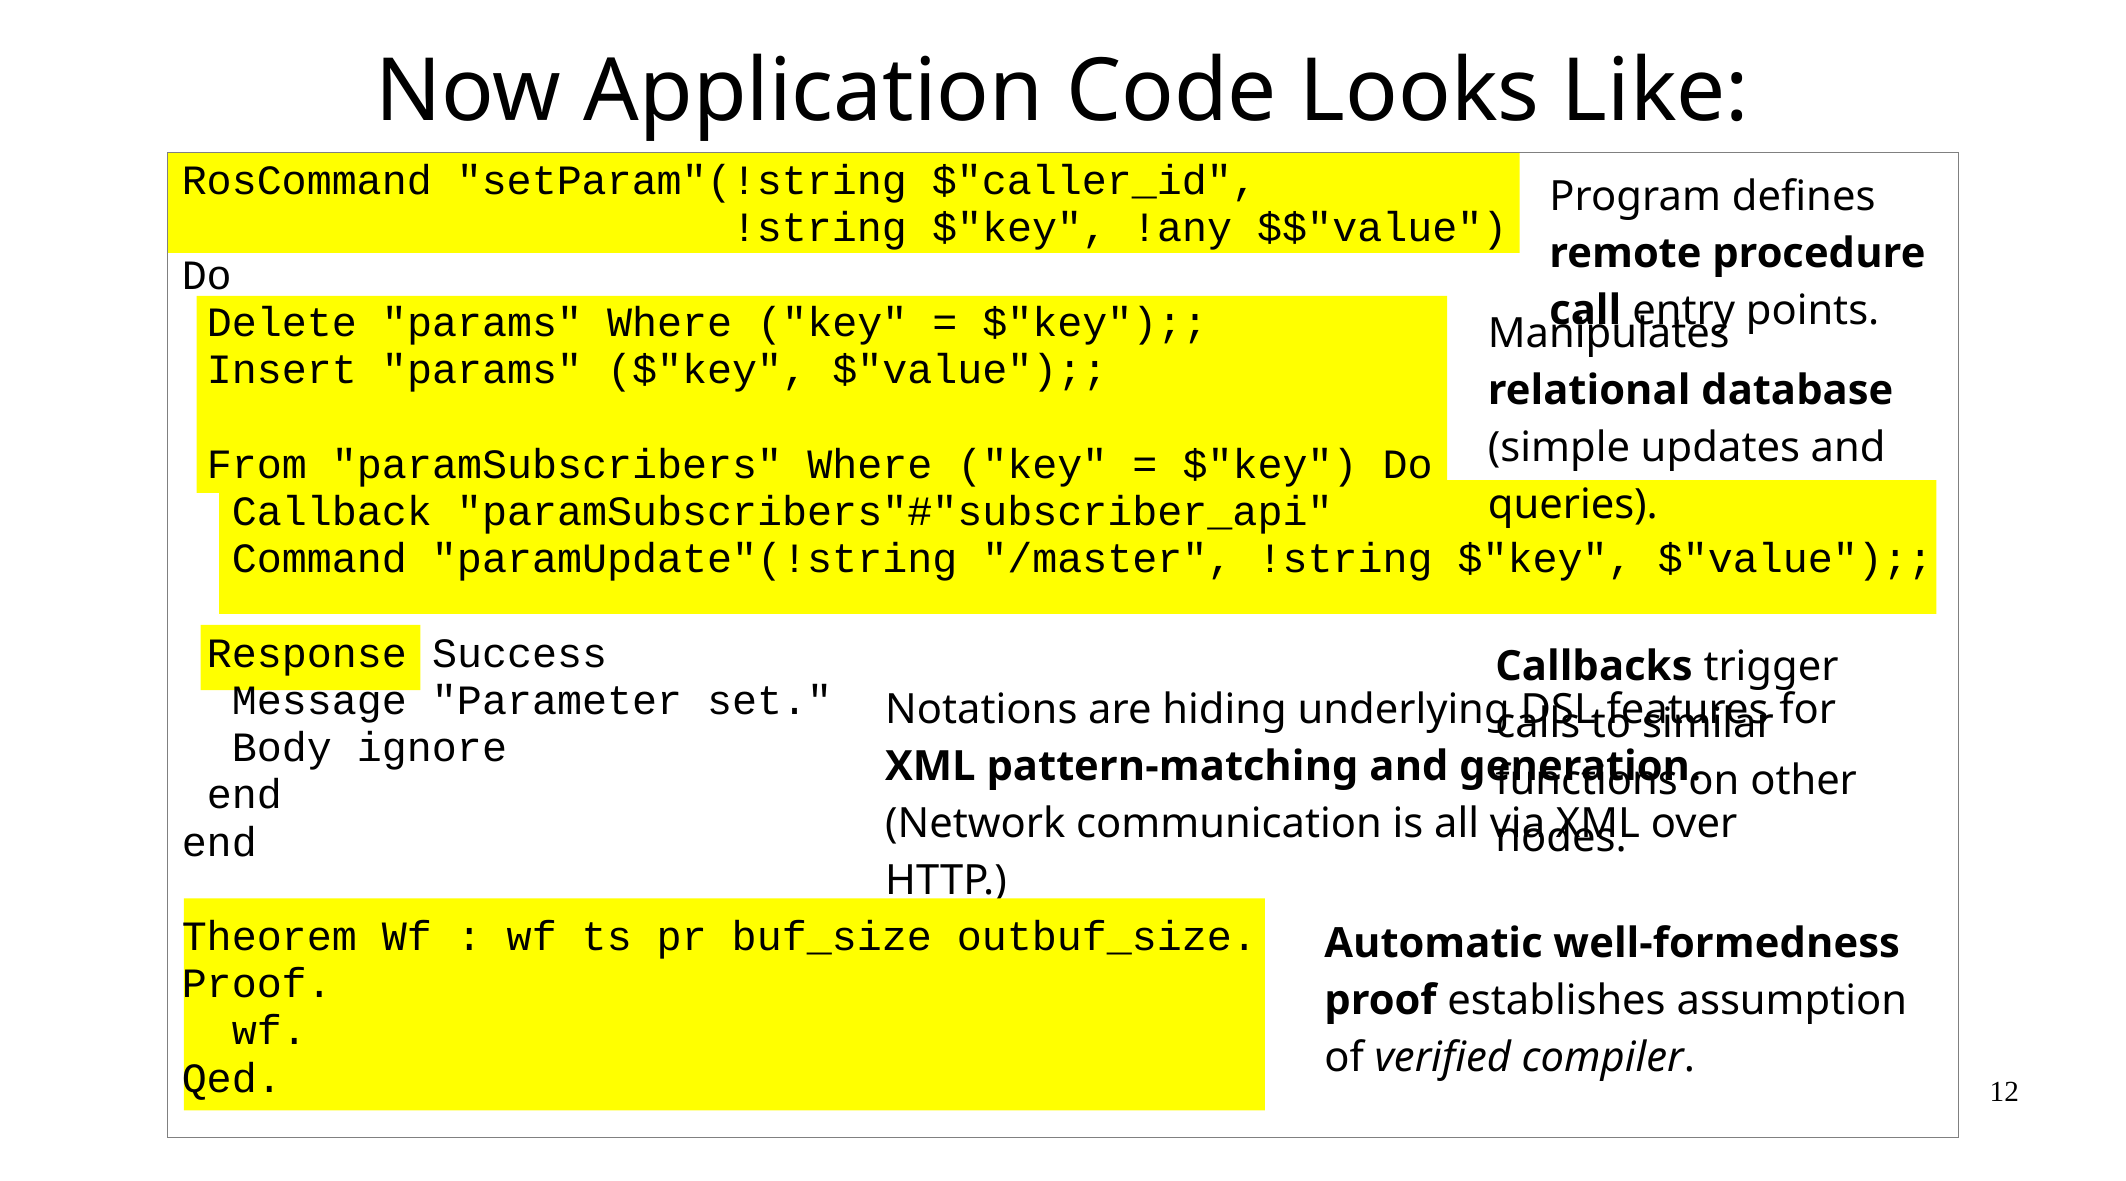

# Now Application Code Looks Like:
Notations are hiding underlying DSL features for XML pattern-matching and generation.
(Network communication is all via XML over HTTP.)
Program defines remote procedure call entry points.
RosCommand "setParam"(!string $"caller_id",
 !string $"key", !any $$"value")
Do
 Delete "params" Where ("key" = $"key");;
 Insert "params" ($"key", $"value");;
 From "paramSubscribers" Where ("key" = $"key") Do
 Callback "paramSubscribers"#"subscriber_api"
 Command "paramUpdate"(!string "/master", !string $"key", $"value");;
 Response Success
 Message "Parameter set."
 Body ignore
 end
end
Theorem Wf : wf ts pr buf_size outbuf_size.
Proof.
 wf.
Qed.
Manipulates relational database (simple updates and queries).
Callbacks trigger calls to similar functions on other nodes.
Automatic well-formedness proof establishes assumption of verified compiler.
12